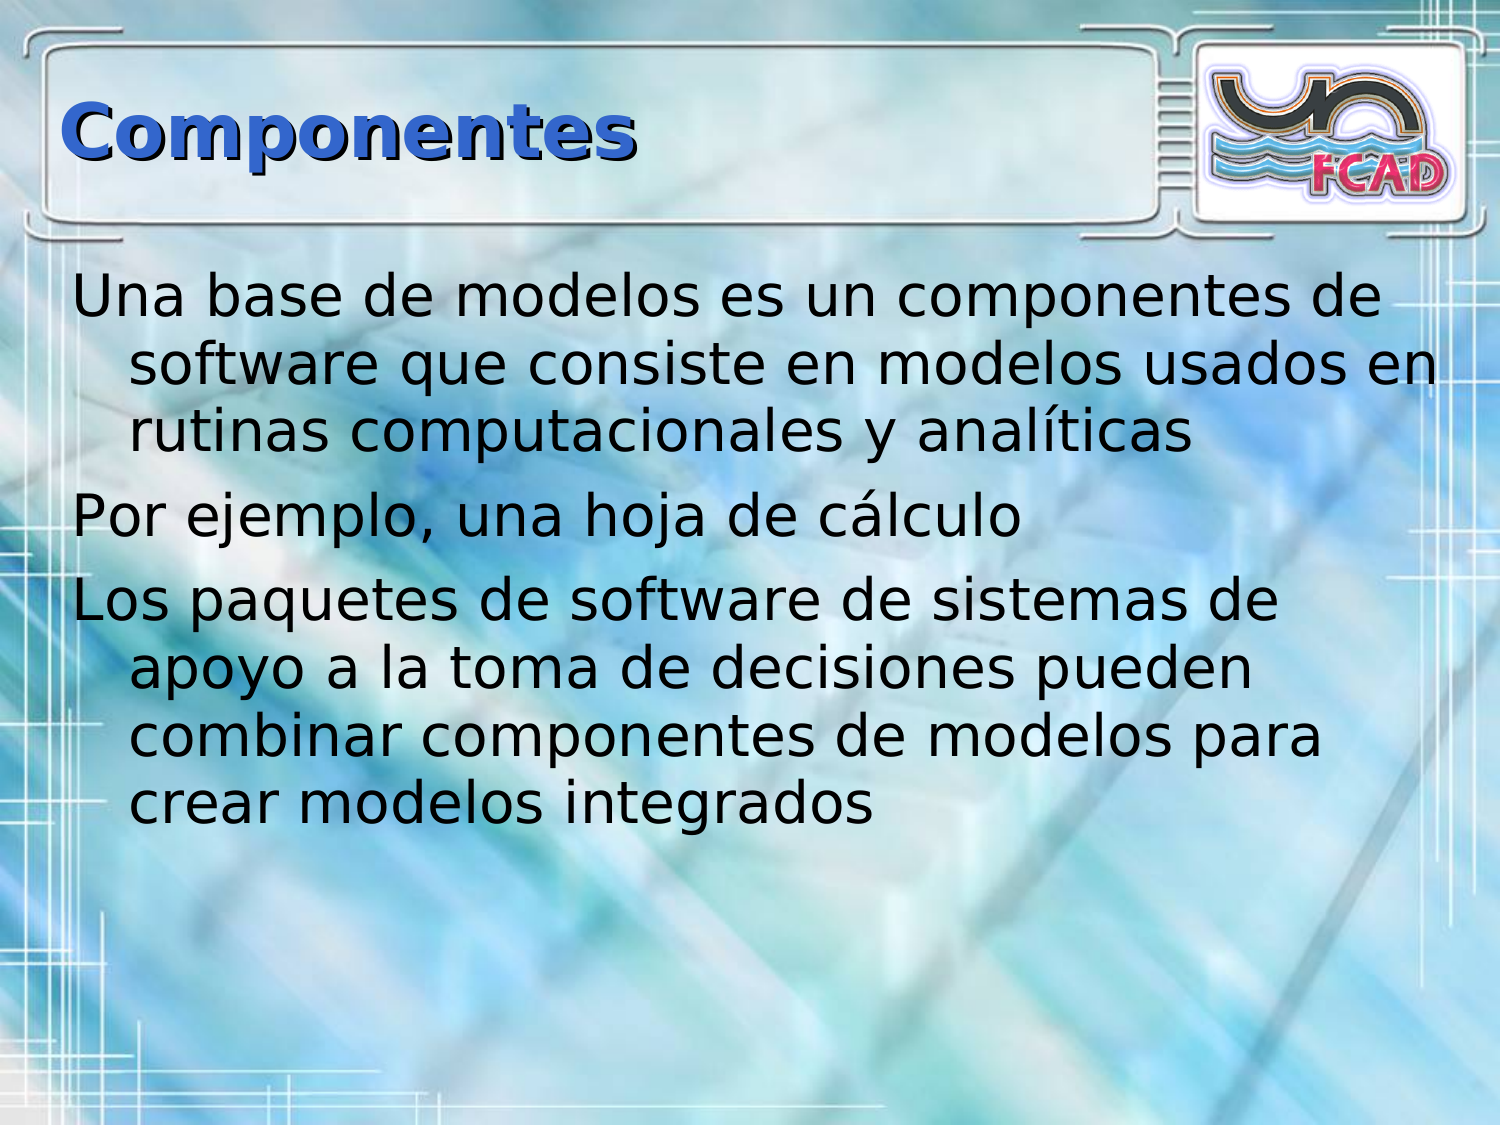

# Componentes
Una base de modelos es un componentes de software que consiste en modelos usados en rutinas computacionales y analíticas
Por ejemplo, una hoja de cálculo
Los paquetes de software de sistemas de apoyo a la toma de decisiones pueden combinar componentes de modelos para crear modelos integrados